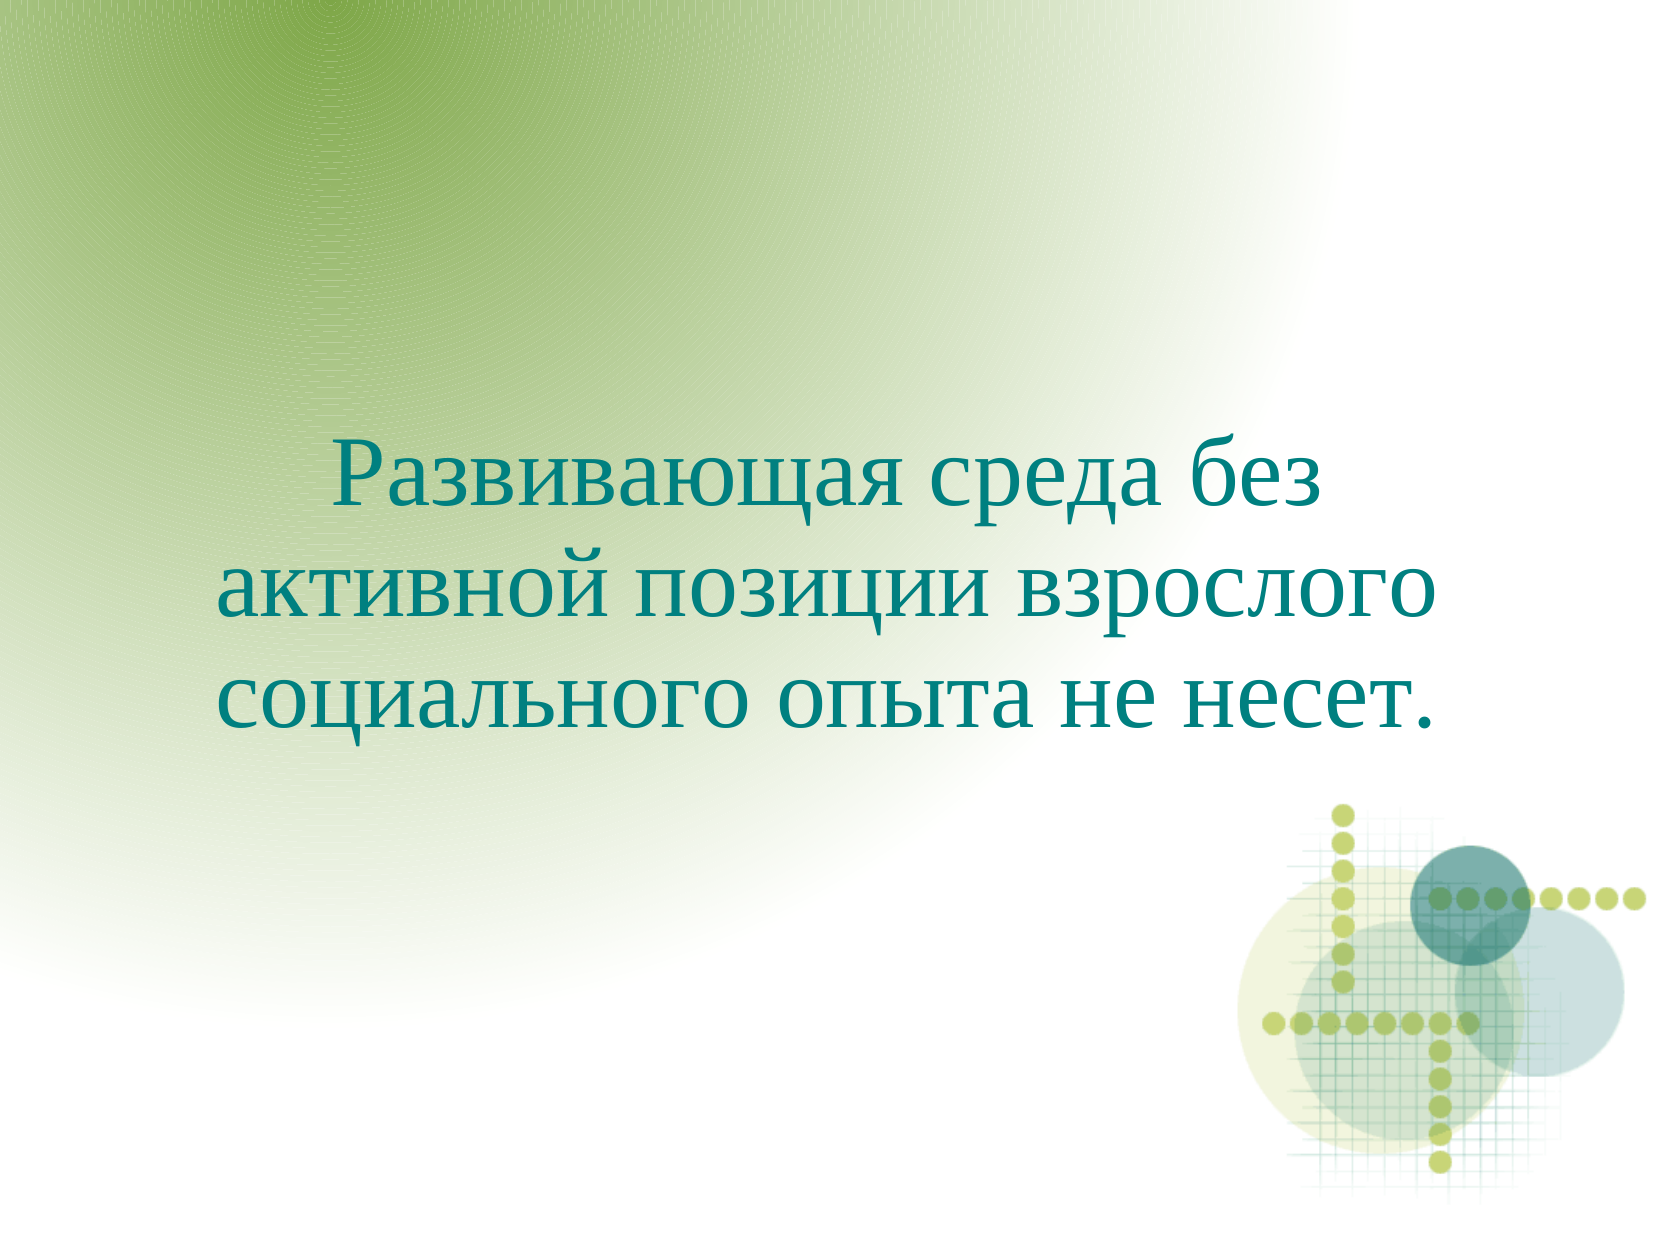

# Развивающая среда без активной позиции взрослого социального опыта не несет.